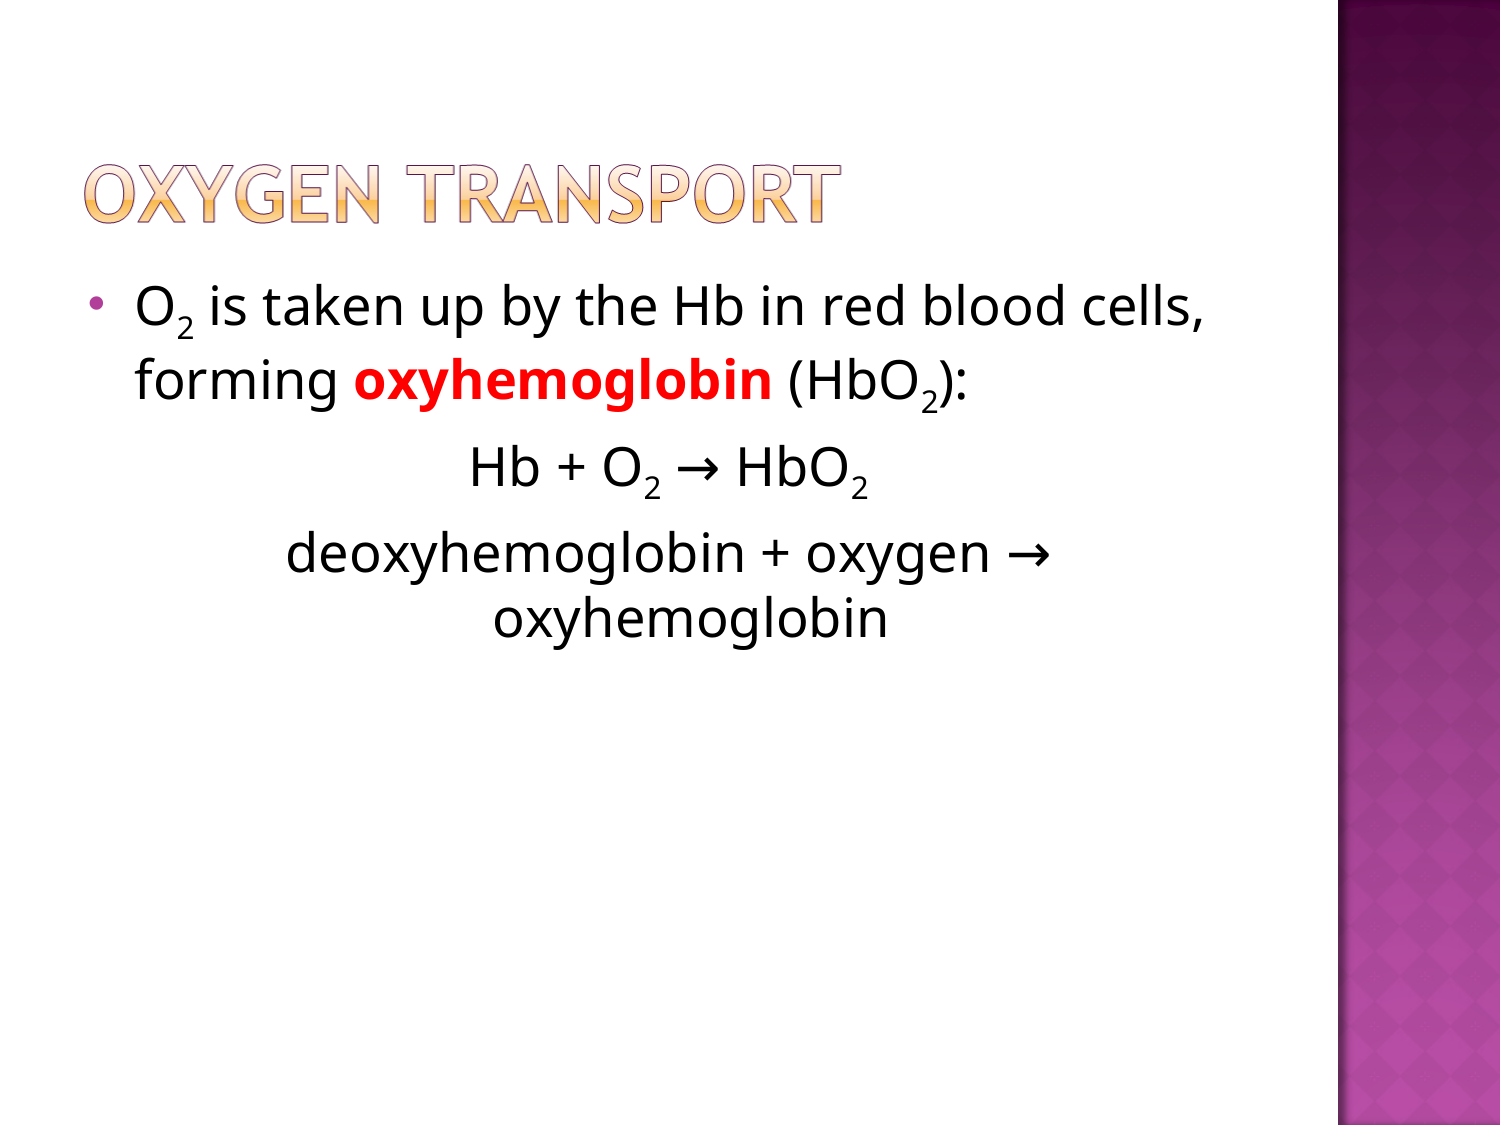

# O2 is taken up by the Hb in red blood cells, forming oxyhemoglobin (HbO2):
Hb + O2 → HbO2
deoxyhemoglobin + oxygen → oxyhemoglobin